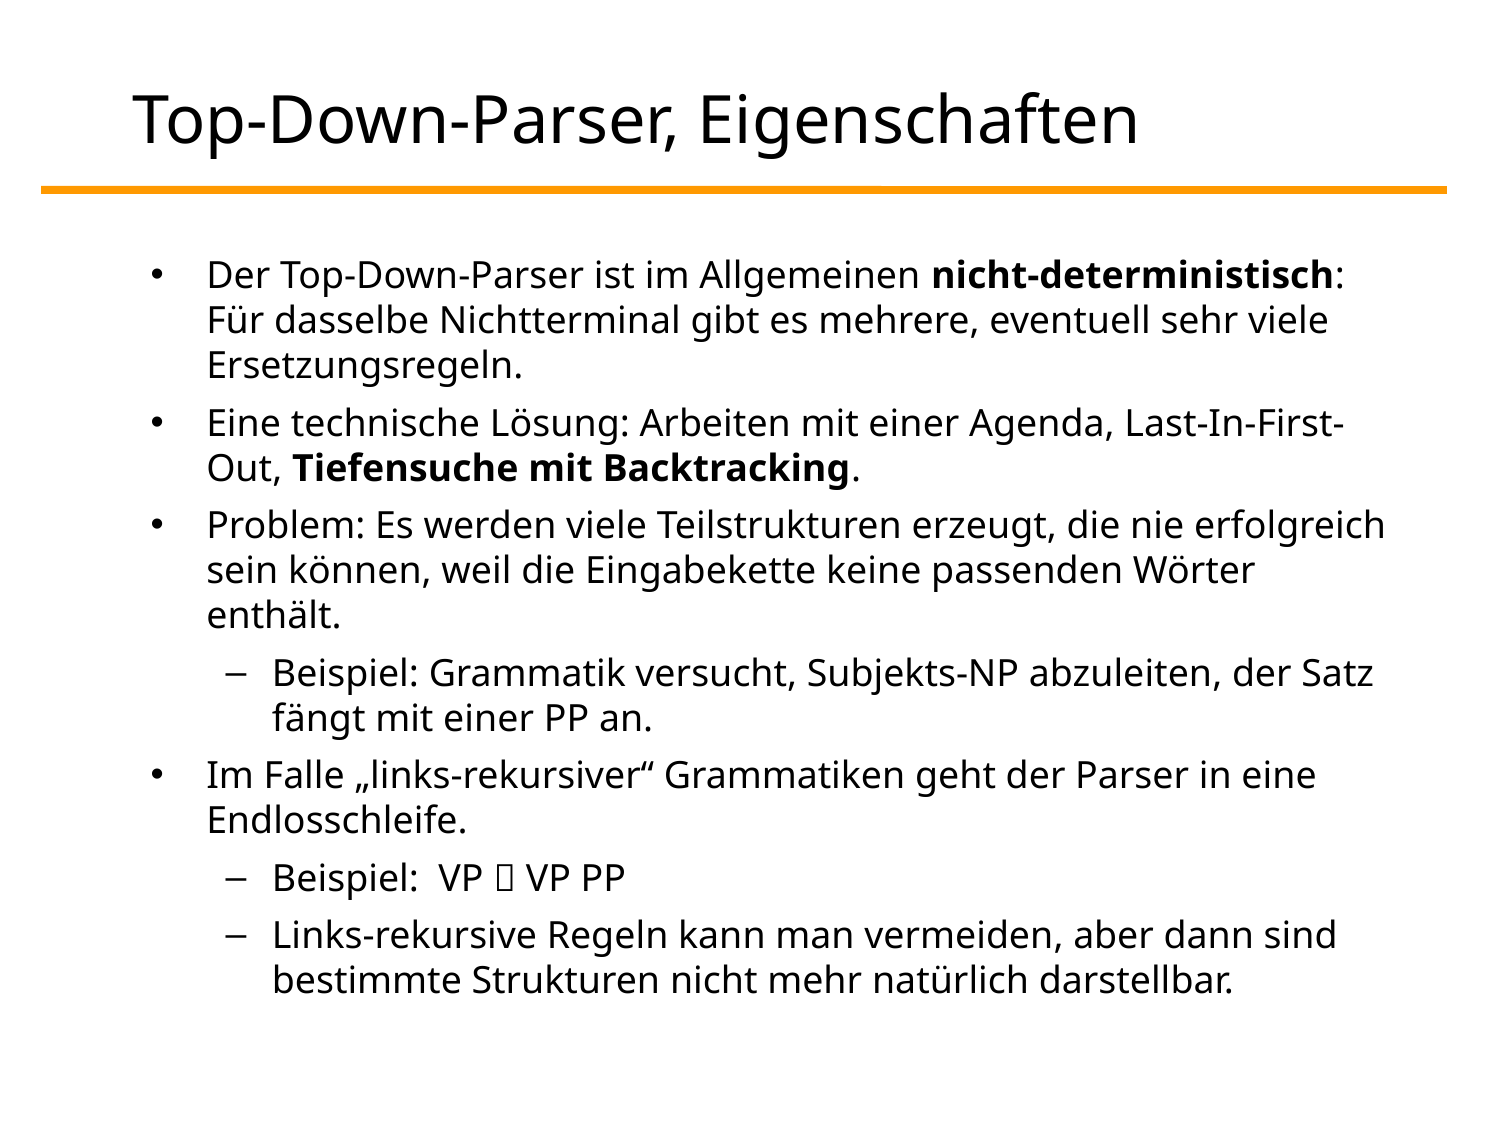

Top-Down-Parser, Eigenschaften
# Der Top-Down-Parser ist im Allgemeinen nicht-deterministisch: Für dasselbe Nichtterminal gibt es mehrere, eventuell sehr viele Ersetzungsregeln.
Eine technische Lösung: Arbeiten mit einer Agenda, Last-In-First-Out, Tiefensuche mit Backtracking.
Problem: Es werden viele Teilstrukturen erzeugt, die nie erfolgreich sein können, weil die Eingabekette keine passenden Wörter enthält.
Beispiel: Grammatik versucht, Subjekts-NP abzuleiten, der Satz fängt mit einer PP an.
Im Falle „links-rekursiver“ Grammatiken geht der Parser in eine Endlosschleife.
Beispiel: VP  VP PP
Links-rekursive Regeln kann man vermeiden, aber dann sind bestimmte Strukturen nicht mehr natürlich darstellbar.